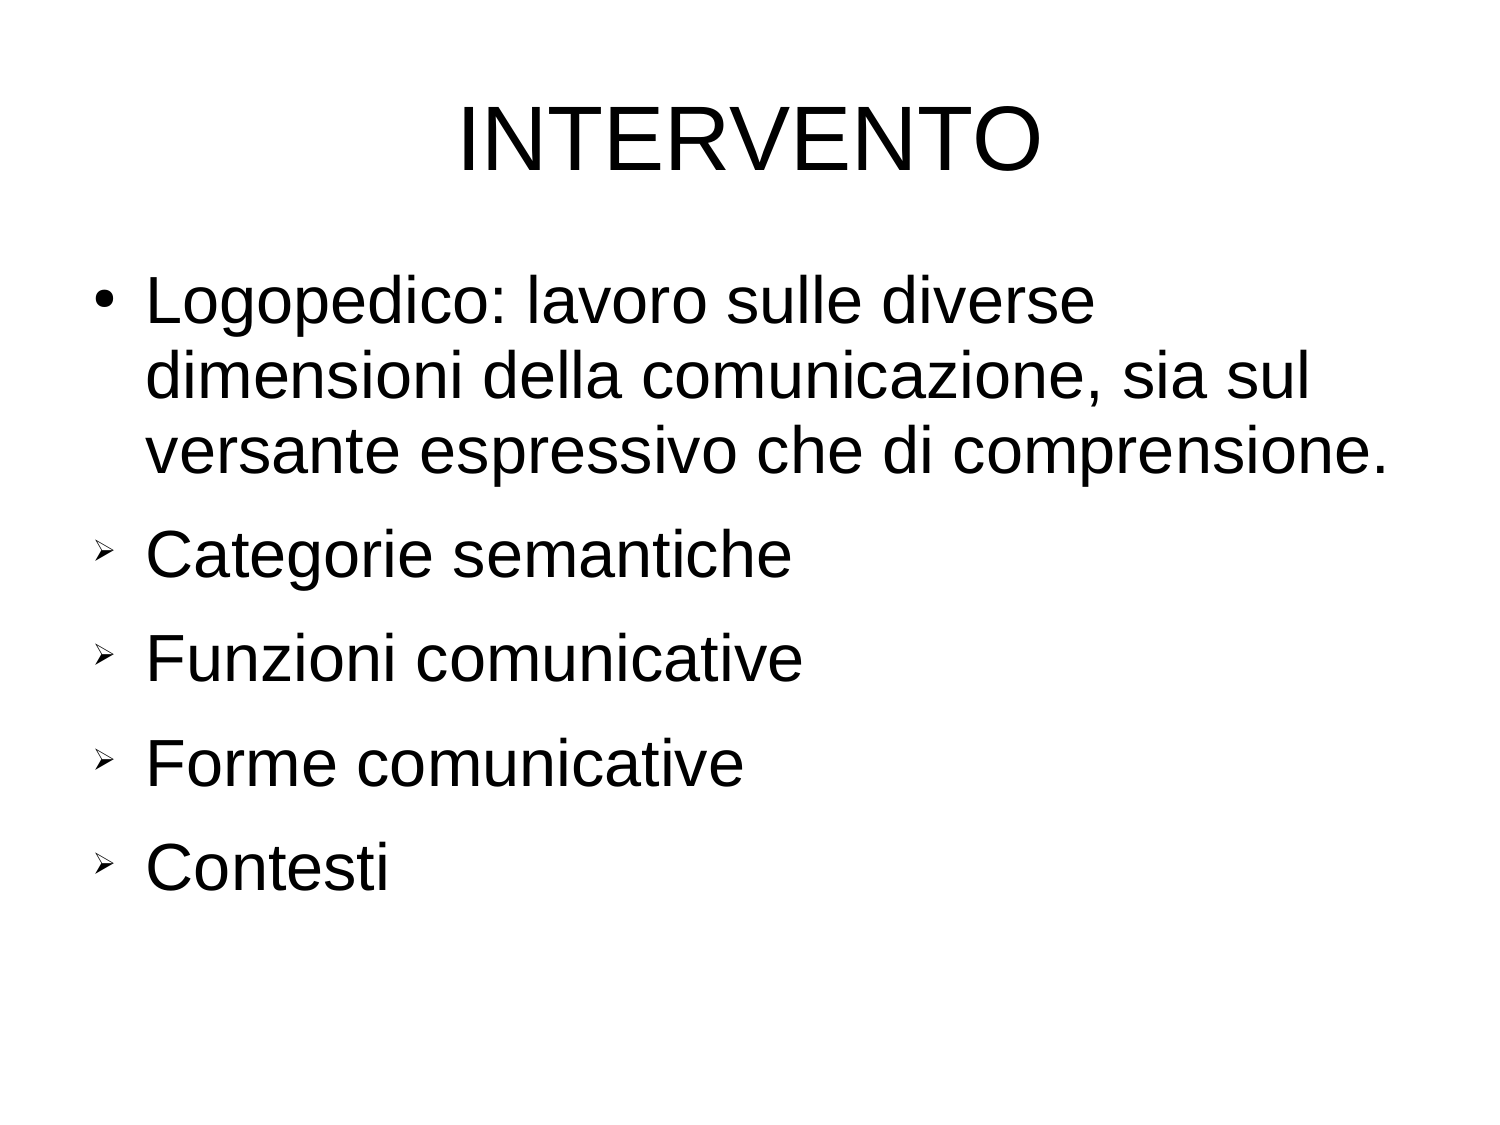

# INTERVENTO
Logopedico: lavoro sulle diverse dimensioni della comunicazione, sia sul versante espressivo che di comprensione.
Categorie semantiche
Funzioni comunicative
Forme comunicative
Contesti